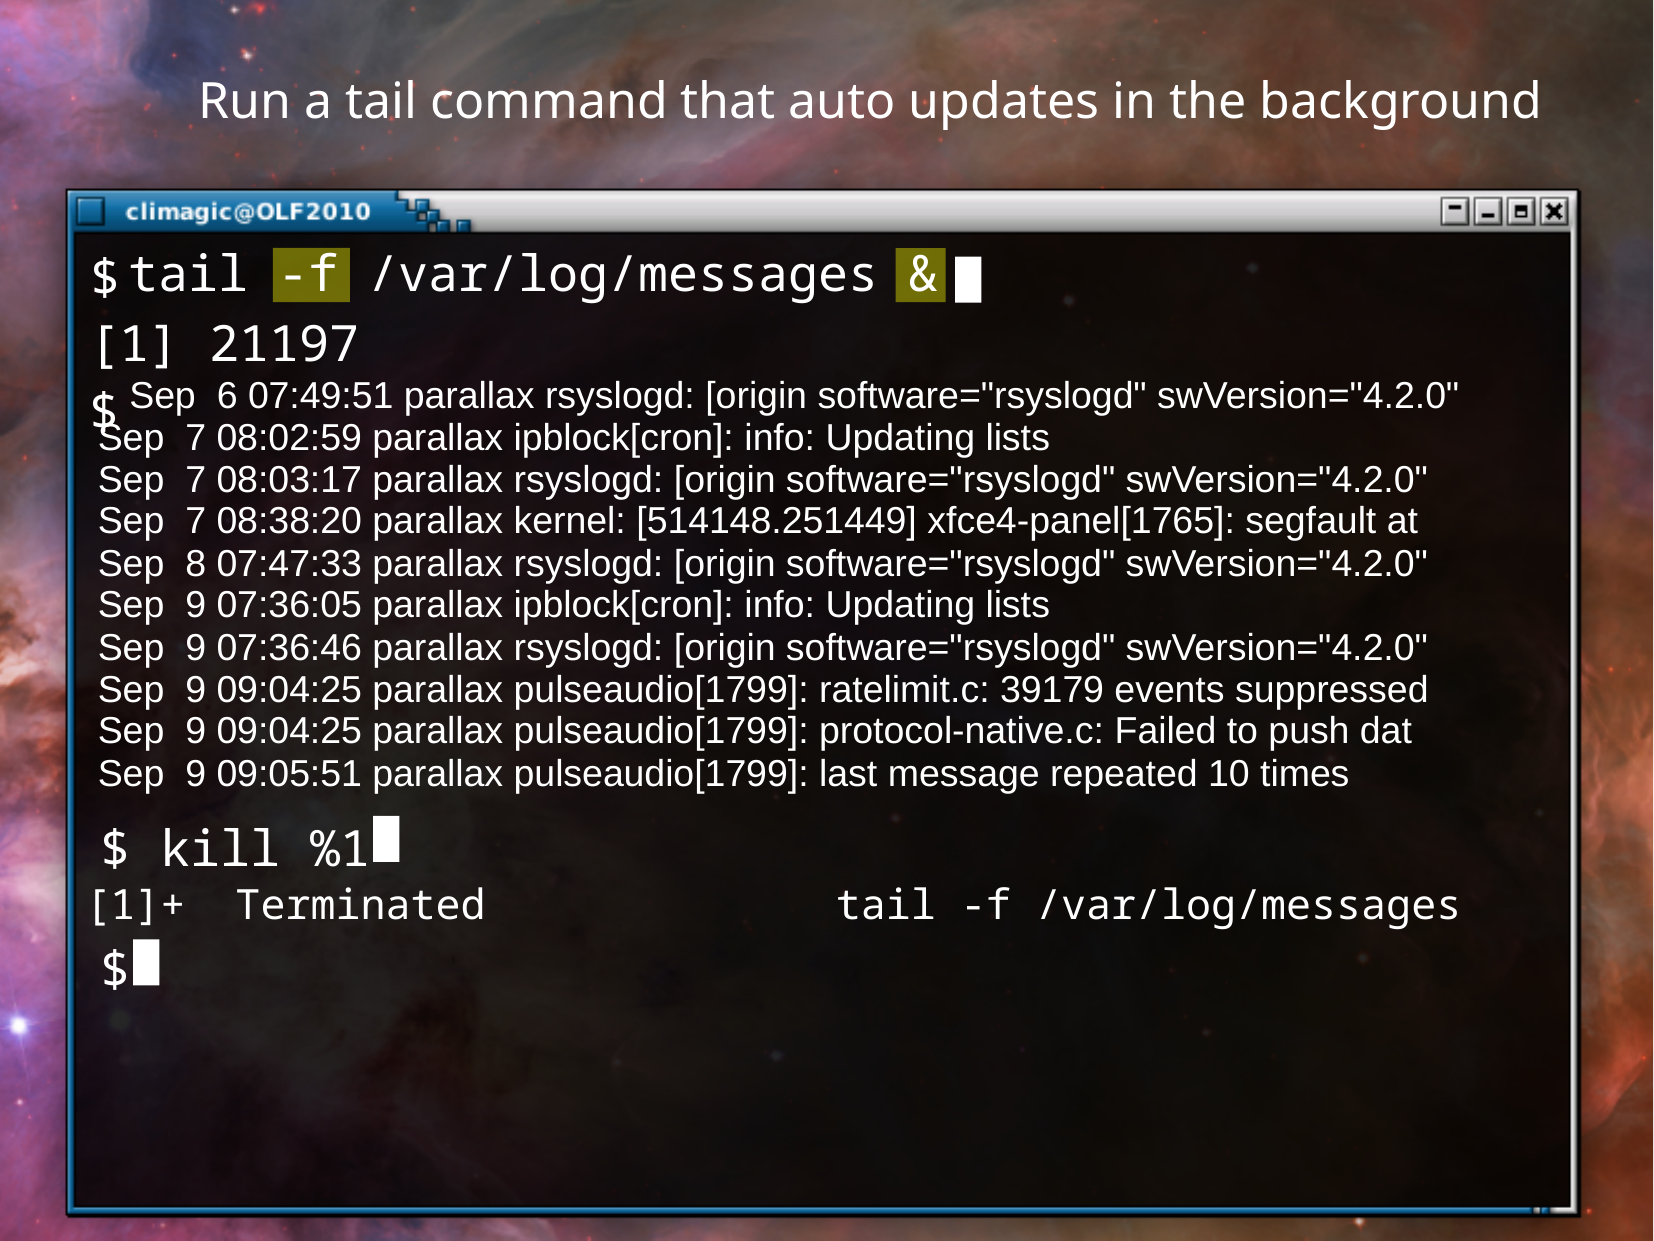

Run a tail command that auto updates in the background
# tail -f /var/log/messages &
$
[1] 21197
$
 Sep 6 07:49:51 parallax rsyslogd: [origin software="rsyslogd" swVersion="4.2.0"
Sep 7 08:02:59 parallax ipblock[cron]: info: Updating lists
Sep 7 08:03:17 parallax rsyslogd: [origin software="rsyslogd" swVersion="4.2.0"
Sep 7 08:38:20 parallax kernel: [514148.251449] xfce4-panel[1765]: segfault at
Sep 8 07:47:33 parallax rsyslogd: [origin software="rsyslogd" swVersion="4.2.0"
Sep 9 07:36:05 parallax ipblock[cron]: info: Updating lists
Sep 9 07:36:46 parallax rsyslogd: [origin software="rsyslogd" swVersion="4.2.0"
Sep 9 09:04:25 parallax pulseaudio[1799]: ratelimit.c: 39179 events suppressed
Sep 9 09:04:25 parallax pulseaudio[1799]: protocol-native.c: Failed to push dat
Sep 9 09:05:51 parallax pulseaudio[1799]: last message repeated 10 times
$ kill %1
[1]+ Terminated tail -f /var/log/messages
$